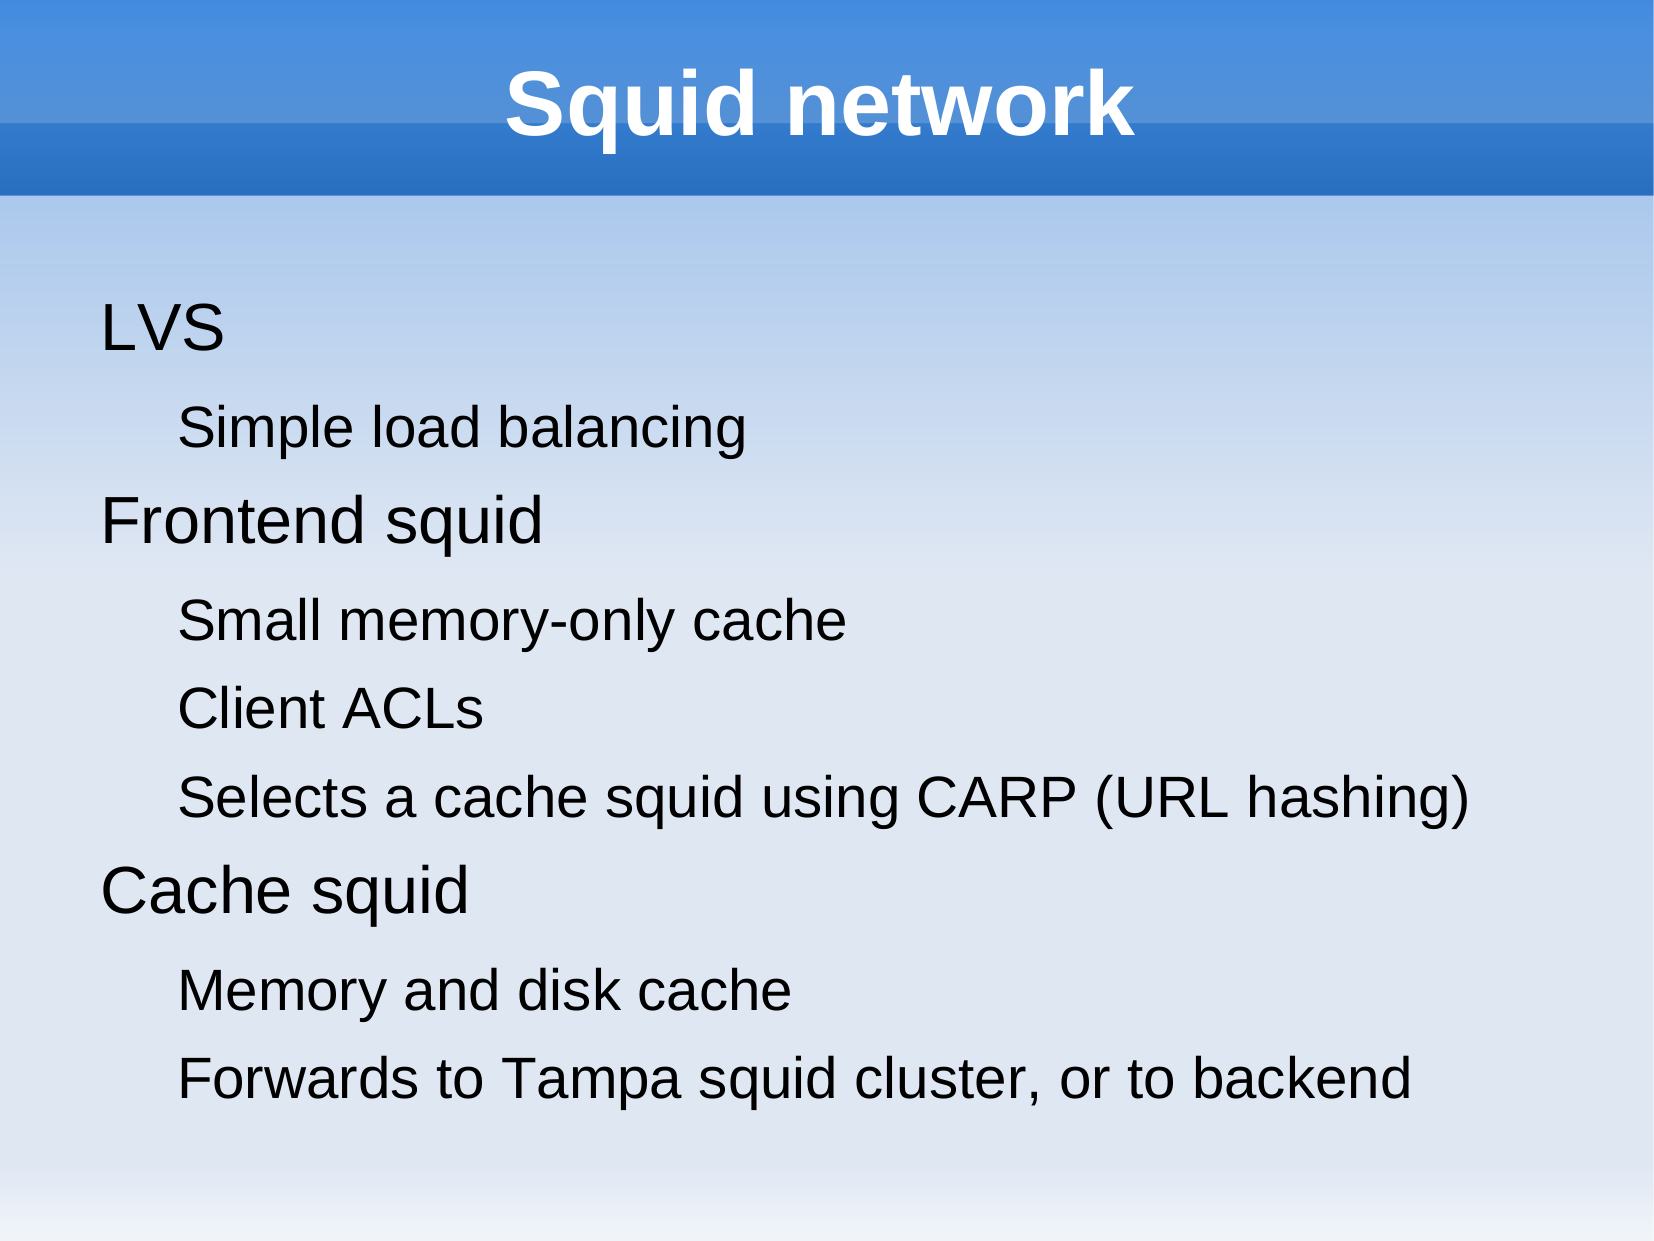

# Squid network
LVS
Simple load balancing
Frontend squid
Small memory-only cache
Client ACLs
Selects a cache squid using CARP (URL hashing)
Cache squid
Memory and disk cache
Forwards to Tampa squid cluster, or to backend